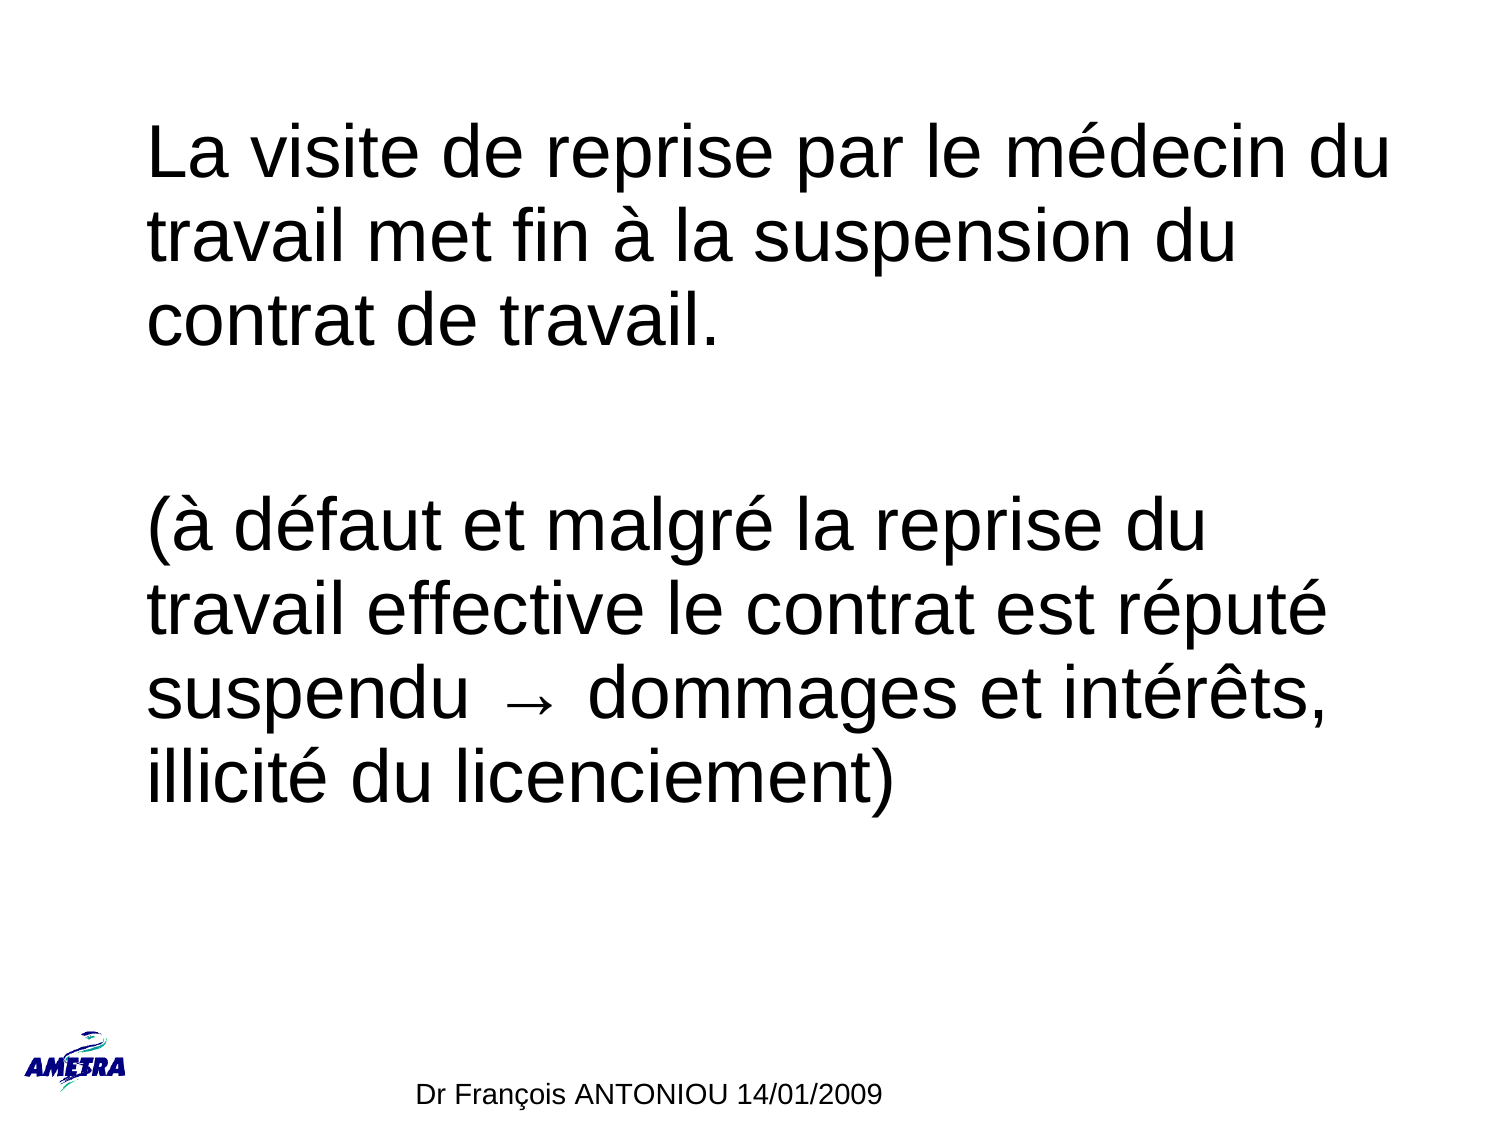

# La visite de reprise par le médecin du travail met fin à la suspension du contrat de travail.
	(à défaut et malgré la reprise du travail effective le contrat est réputé suspendu → dommages et intérêts, illicité du licenciement)
Dr François ANTONIOU 14/01/2009